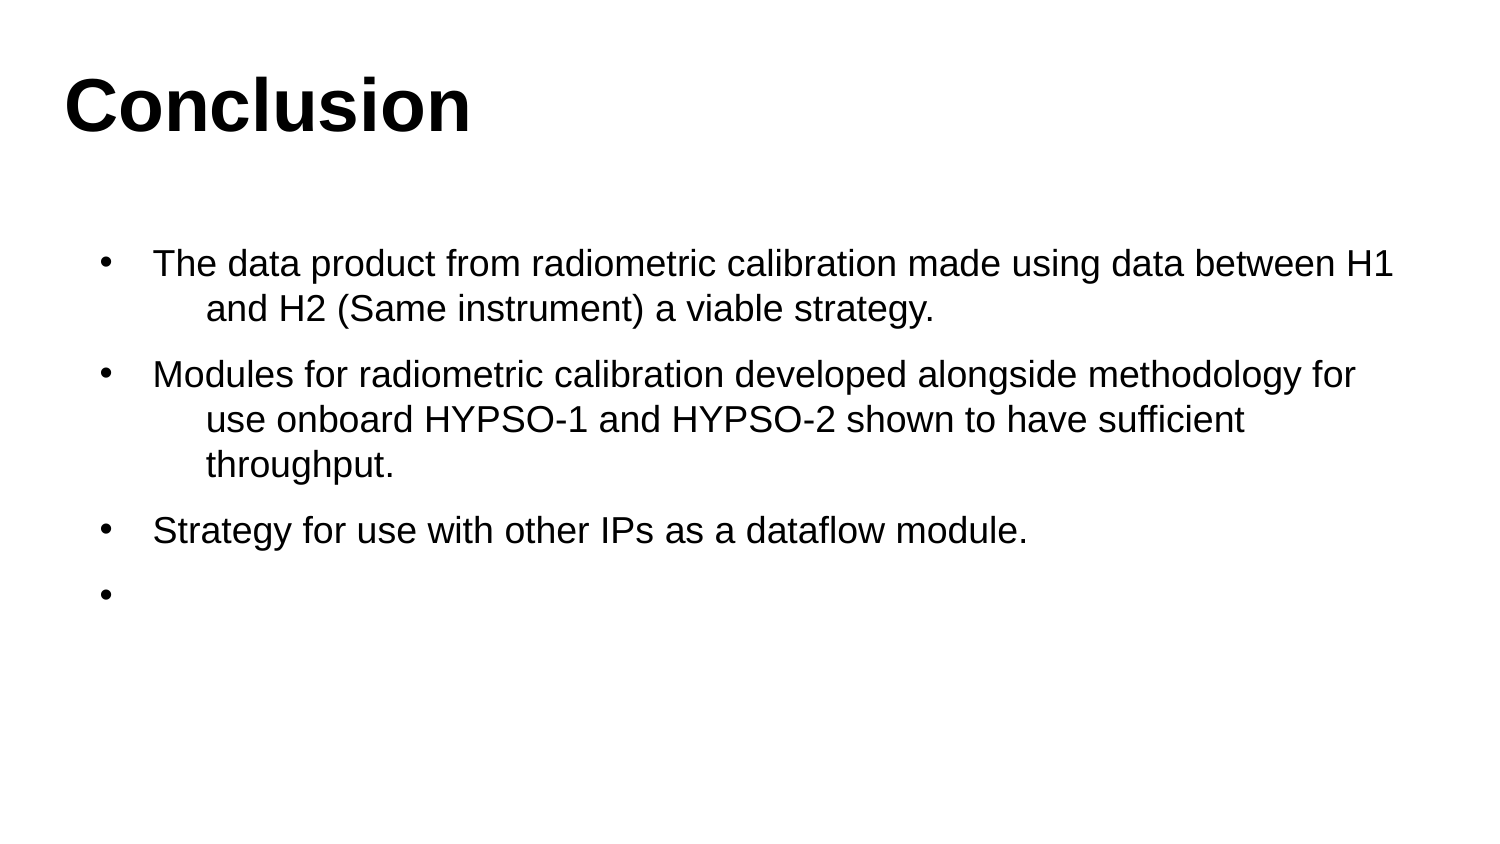

# Conclusion
The data product from radiometric calibration made using data between H1 and H2 (Same instrument) a viable strategy.
Modules for radiometric calibration developed alongside methodology for use onboard HYPSO-1 and HYPSO-2 shown to have sufficient throughput.
Strategy for use with other IPs as a dataflow module.